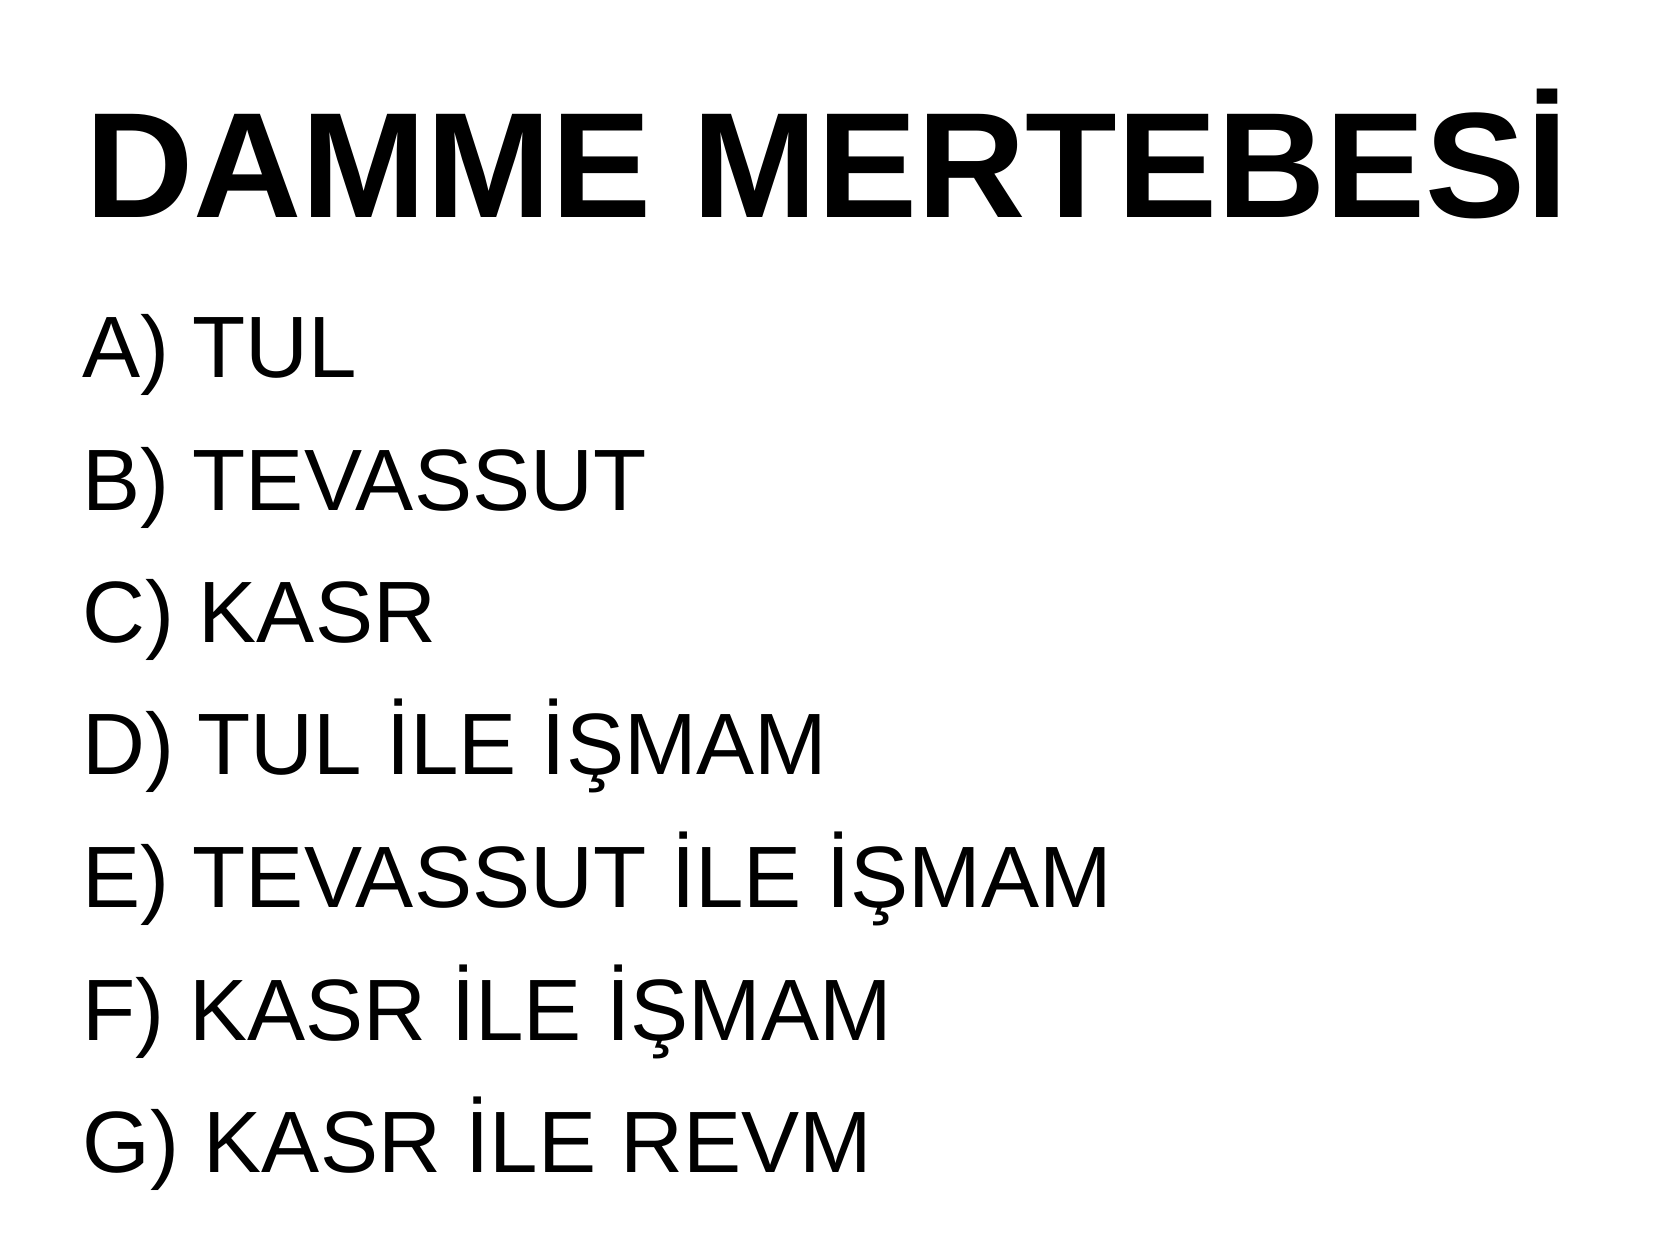

# DAMME MERTEBESİ
A) TUL
B) TEVASSUT
C) KASR
D) TUL İLE İŞMAM
E) TEVASSUT İLE İŞMAM
F) KASR İLE İŞMAM
G) KASR İLE REVM